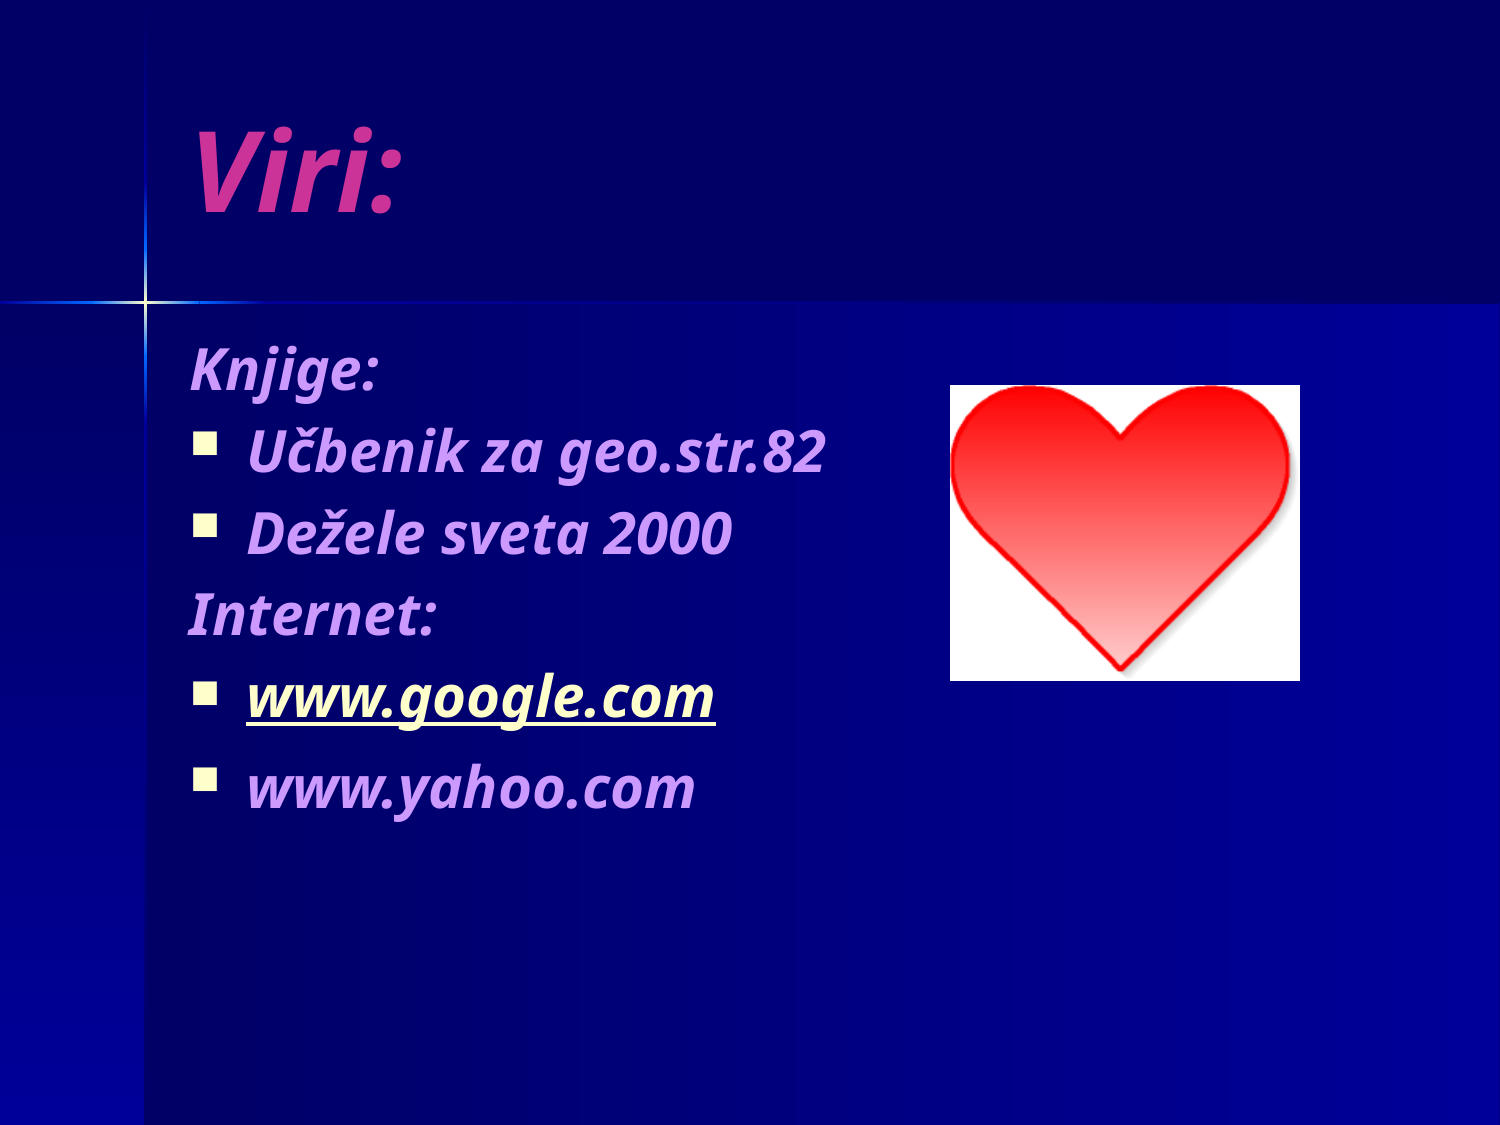

# Viri:
Knjige:
Učbenik za geo.str.82
Dežele sveta 2000
Internet:
www.google.com
www.yahoo.com